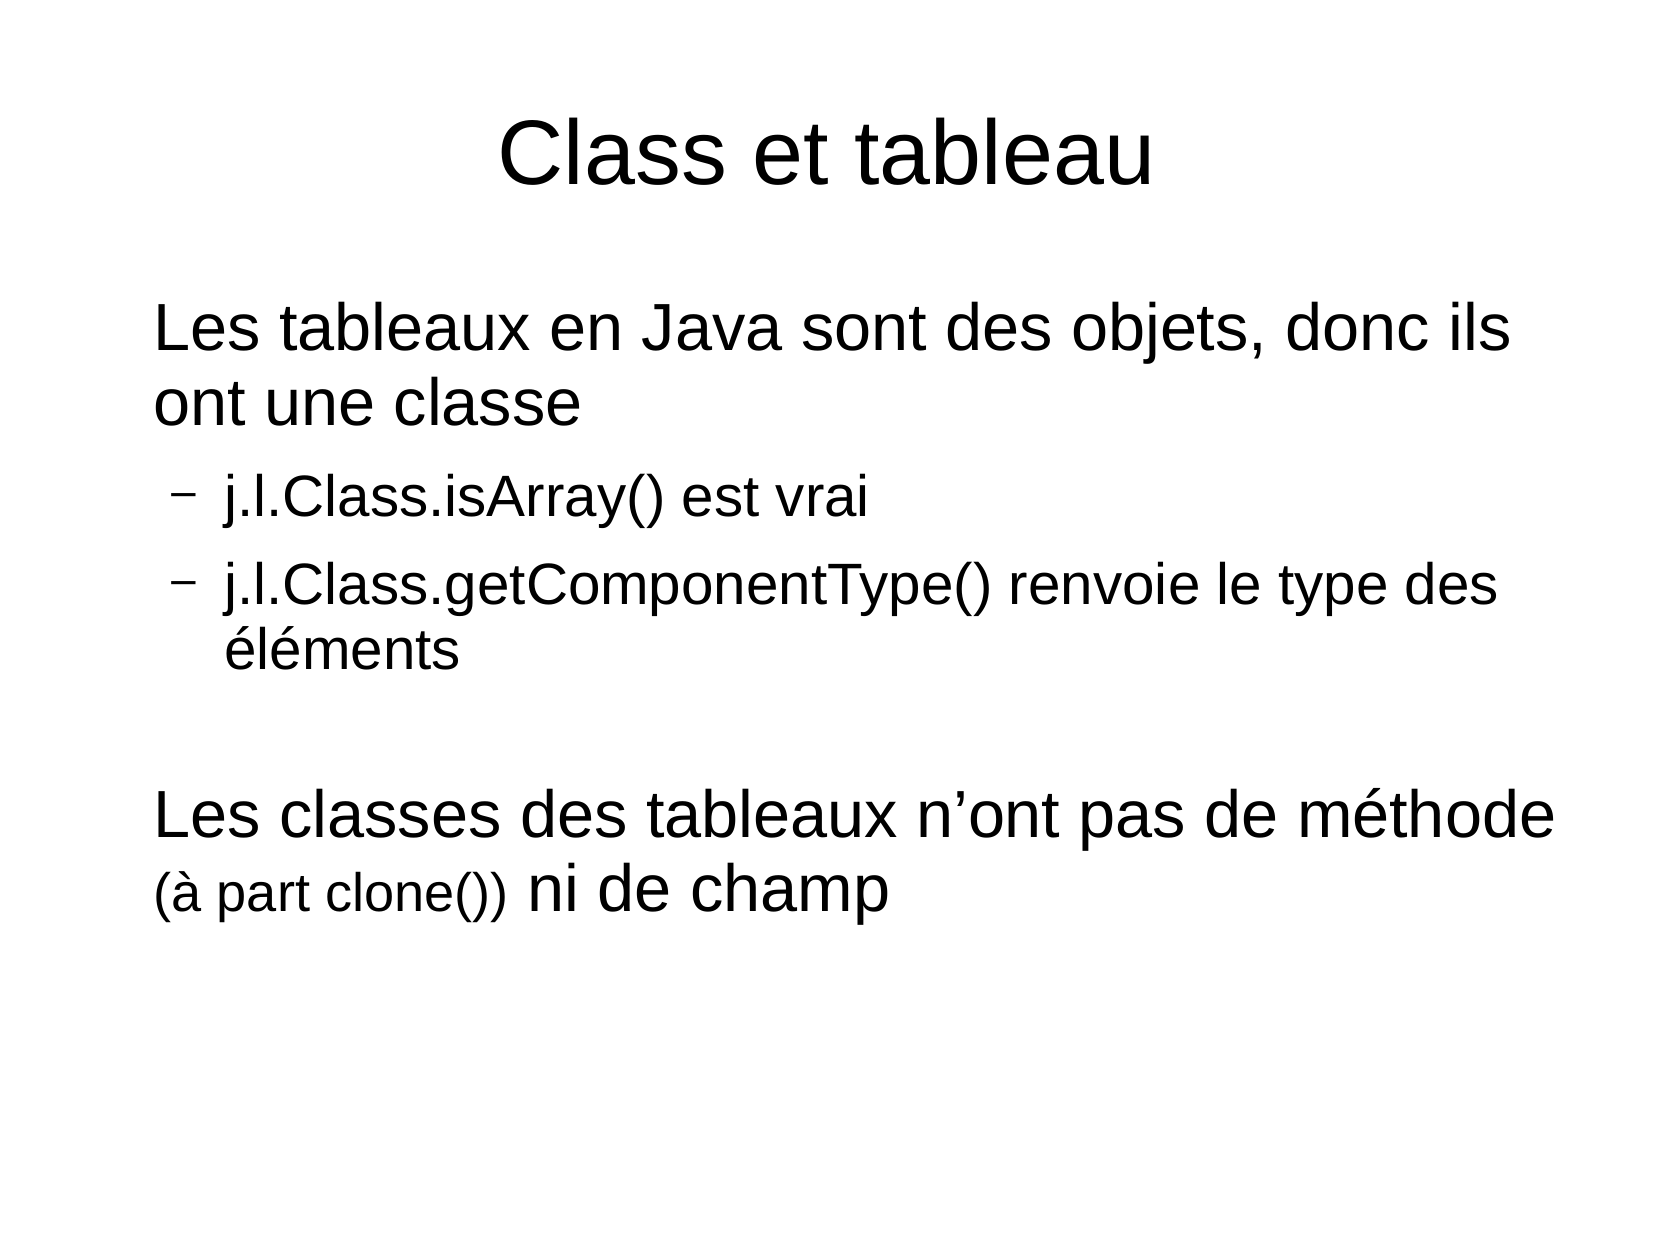

# Class et tableau
Les tableaux en Java sont des objets, donc ils ont une classe
j.l.Class.isArray() est vrai
j.l.Class.getComponentType() renvoie le type des éléments
Les classes des tableaux n’ont pas de méthode (à part clone()) ni de champ